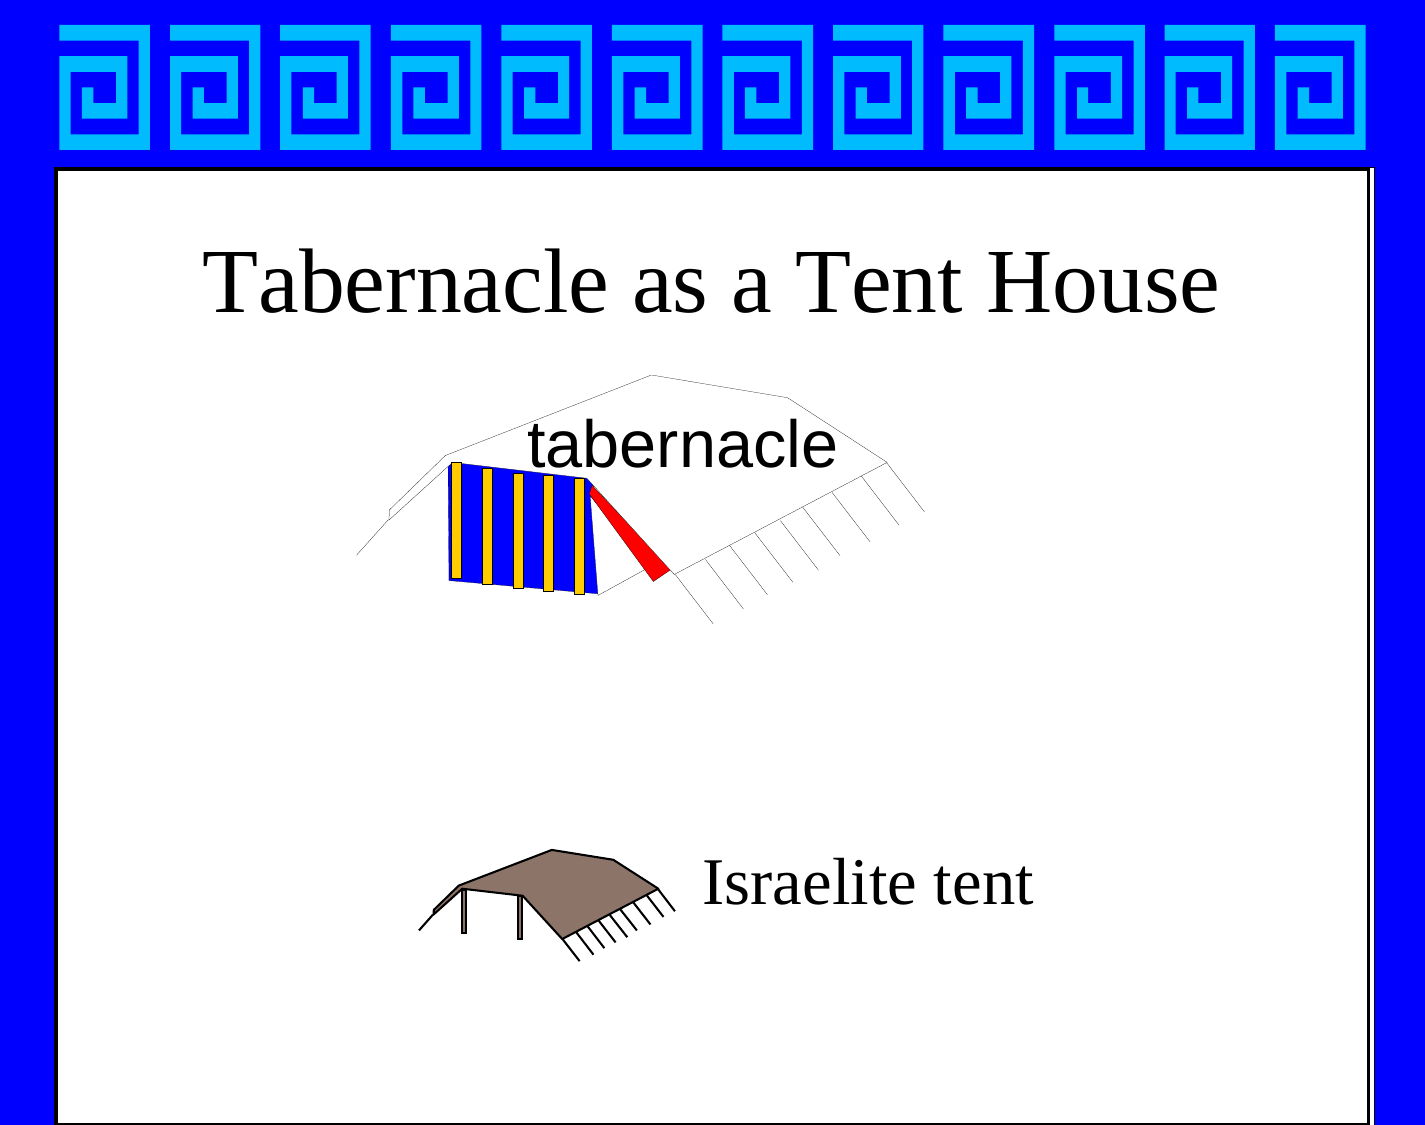

# Tabernacle as a Tent House
tabernacle
Israelite tent